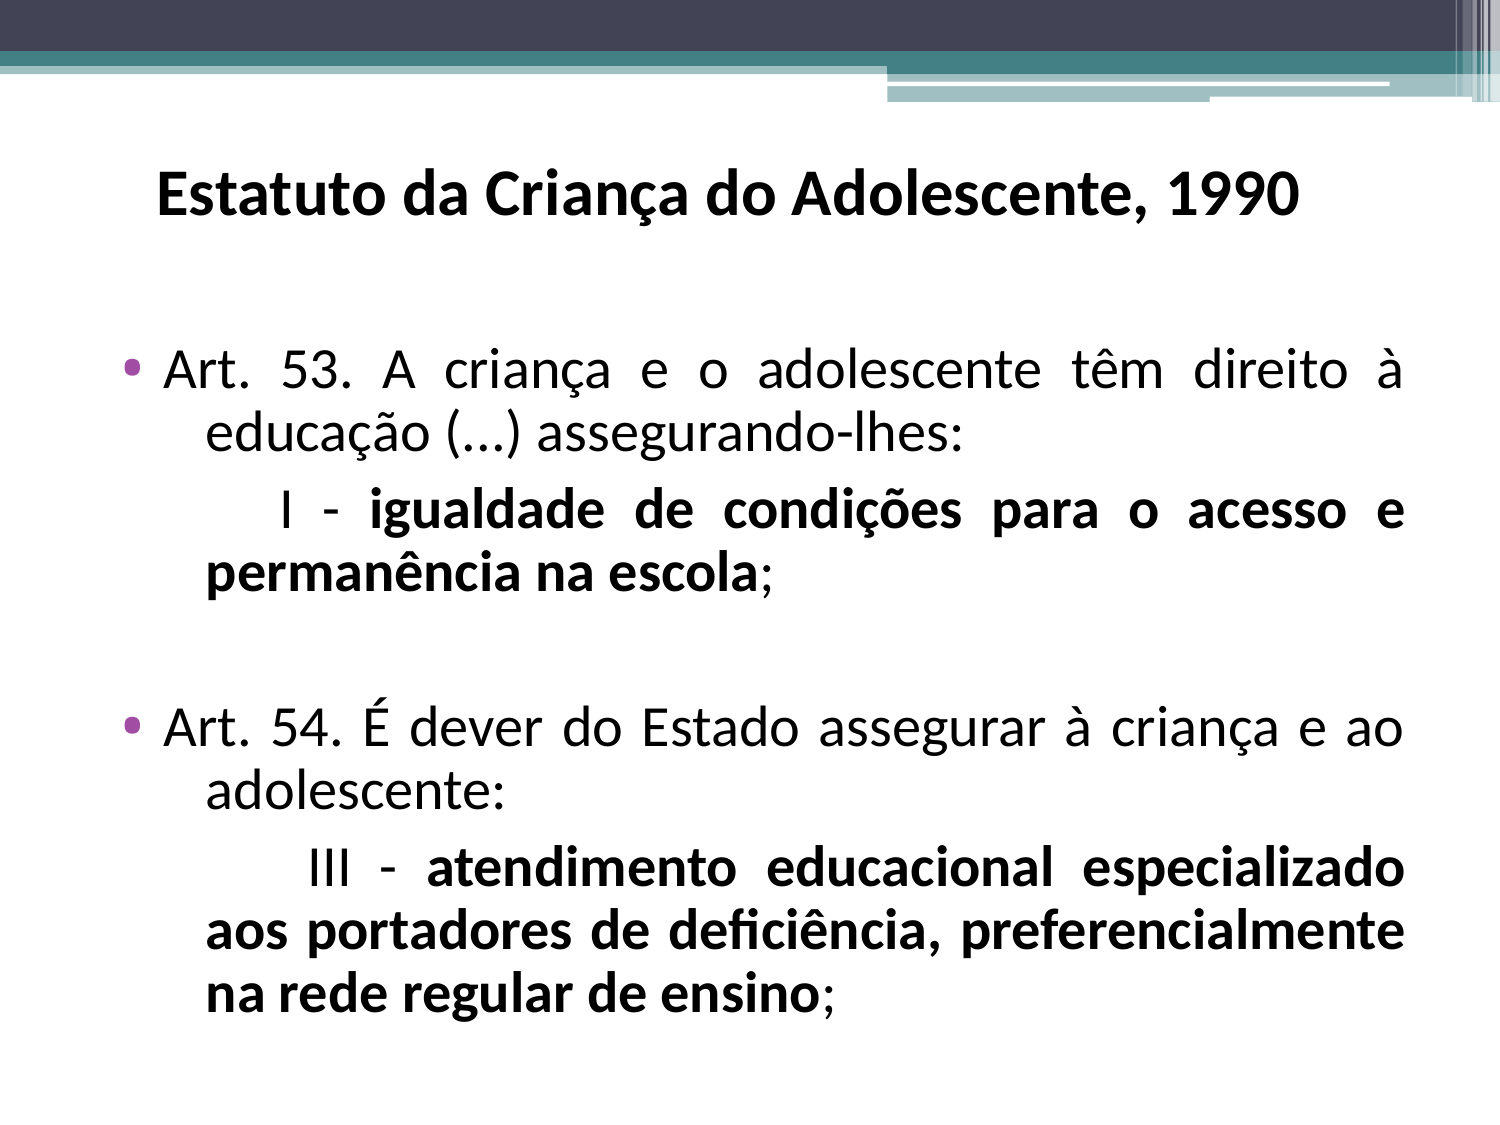

# Estatuto da Criança do Adolescente, 1990
Art. 53. A criança e o adolescente têm direito à educação (...) assegurando-lhes:
	I - igualdade de condições para o acesso e permanência na escola;
Art. 54. É dever do Estado assegurar à criança e ao adolescente:
	 III - atendimento educacional especializado aos portadores de deficiência, preferencialmente na rede regular de ensino;